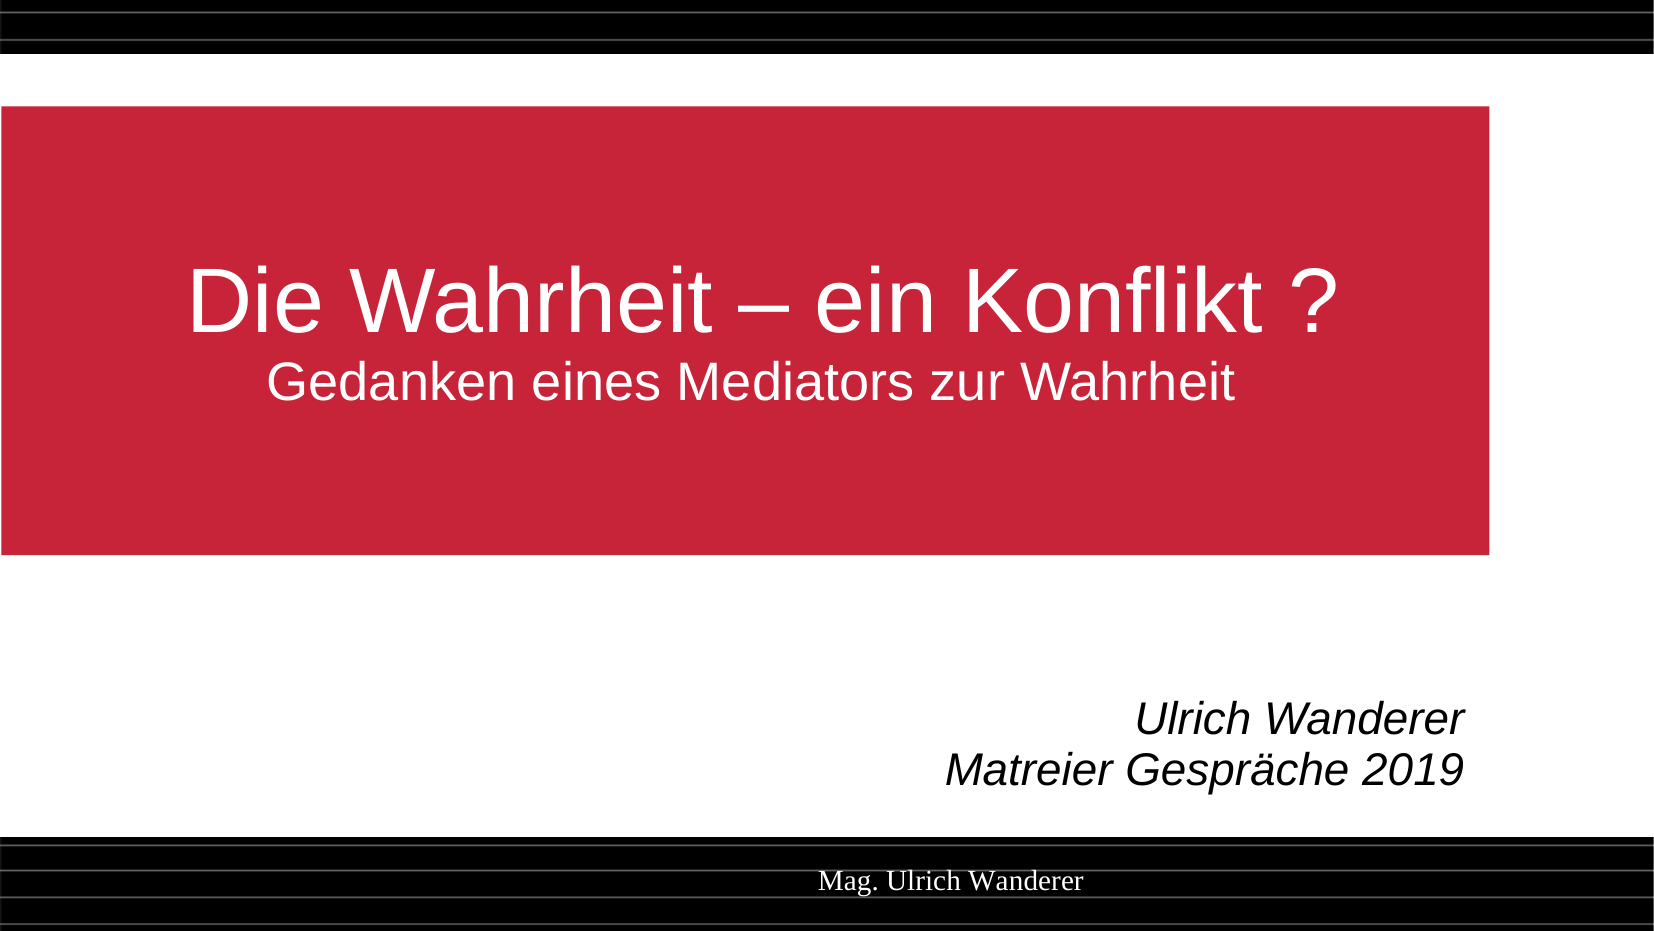

# Die Wahrheit – ein Konflikt ? Gedanken eines Mediators zur Wahrheit
Ulrich Wanderer
Matreier Gespräche 2019
Mag. Ulrich Wanderer